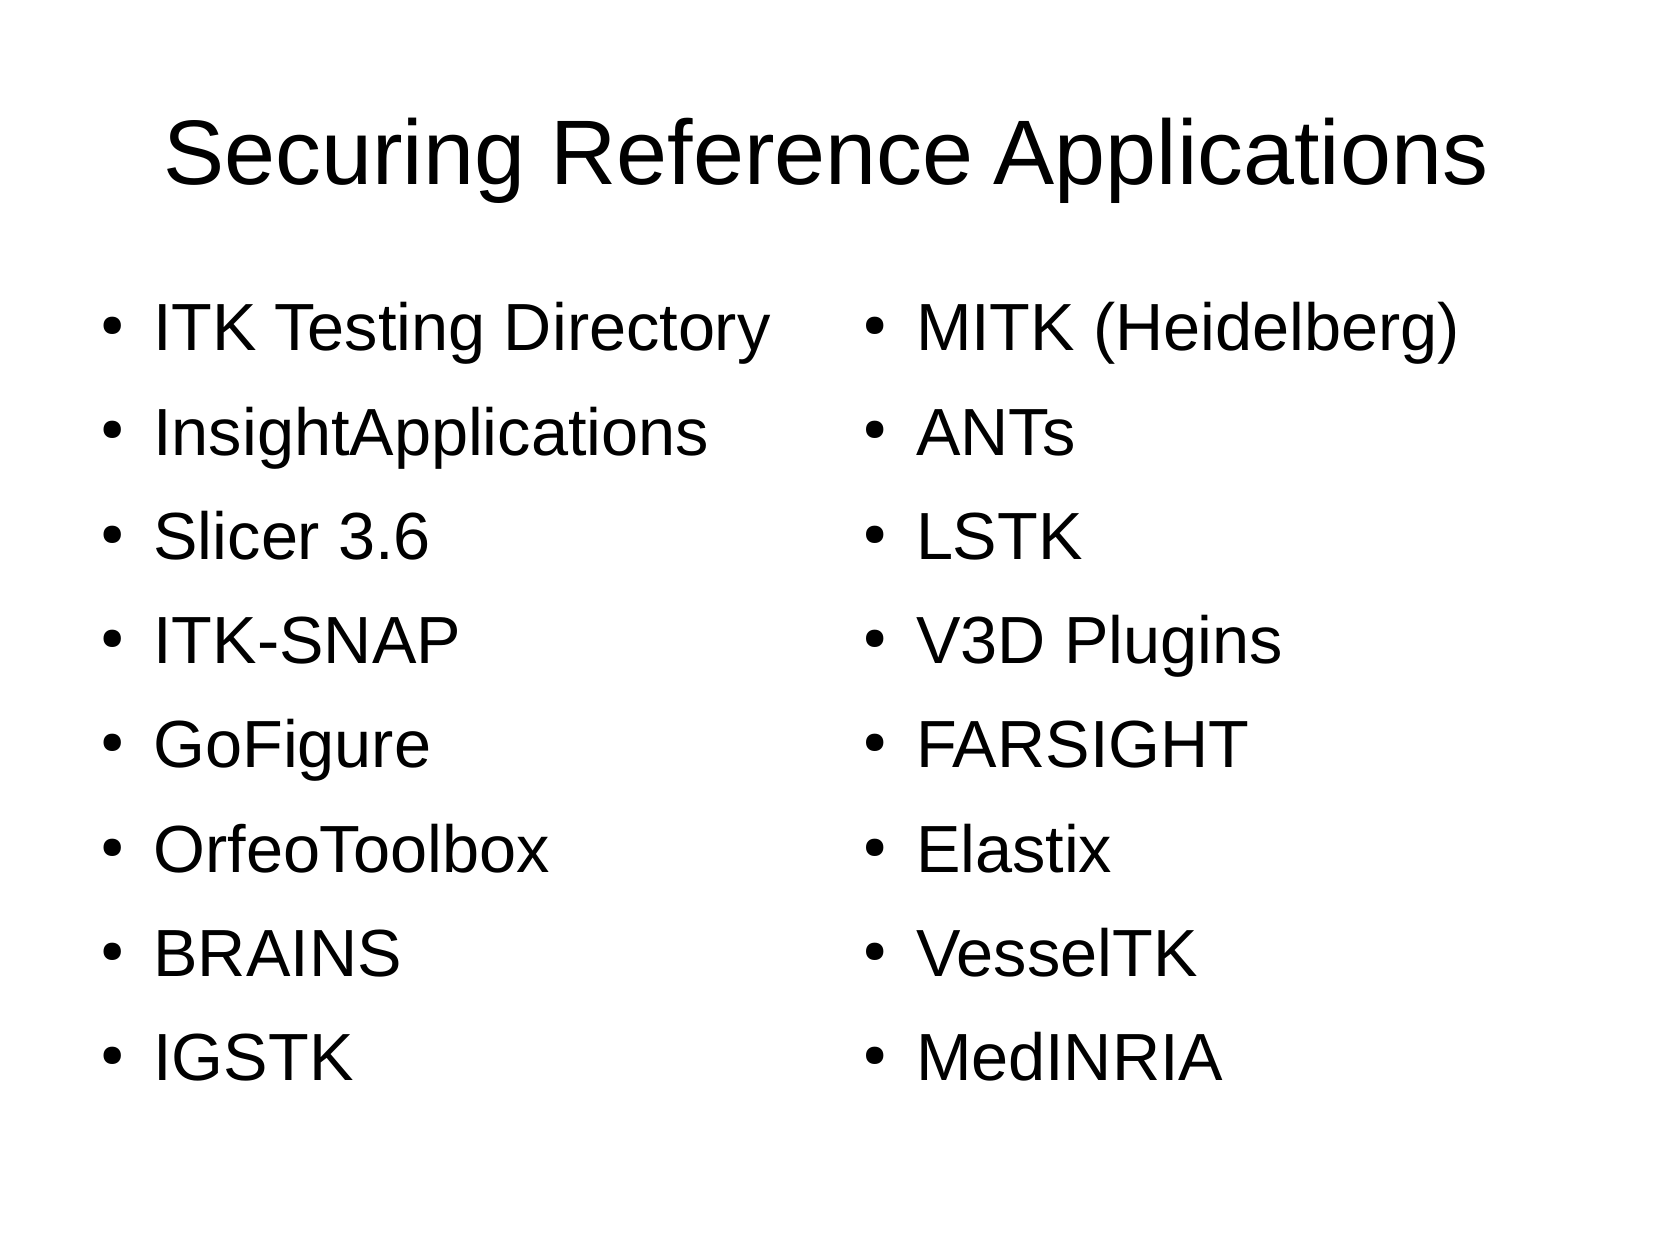

# Securing Reference Applications
ITK Testing Directory
InsightApplications
Slicer 3.6
ITK-SNAP
GoFigure
OrfeoToolbox
BRAINS
IGSTK
MITK (Heidelberg)
ANTs
LSTK
V3D Plugins
FARSIGHT
Elastix
VesselTK
MedINRIA